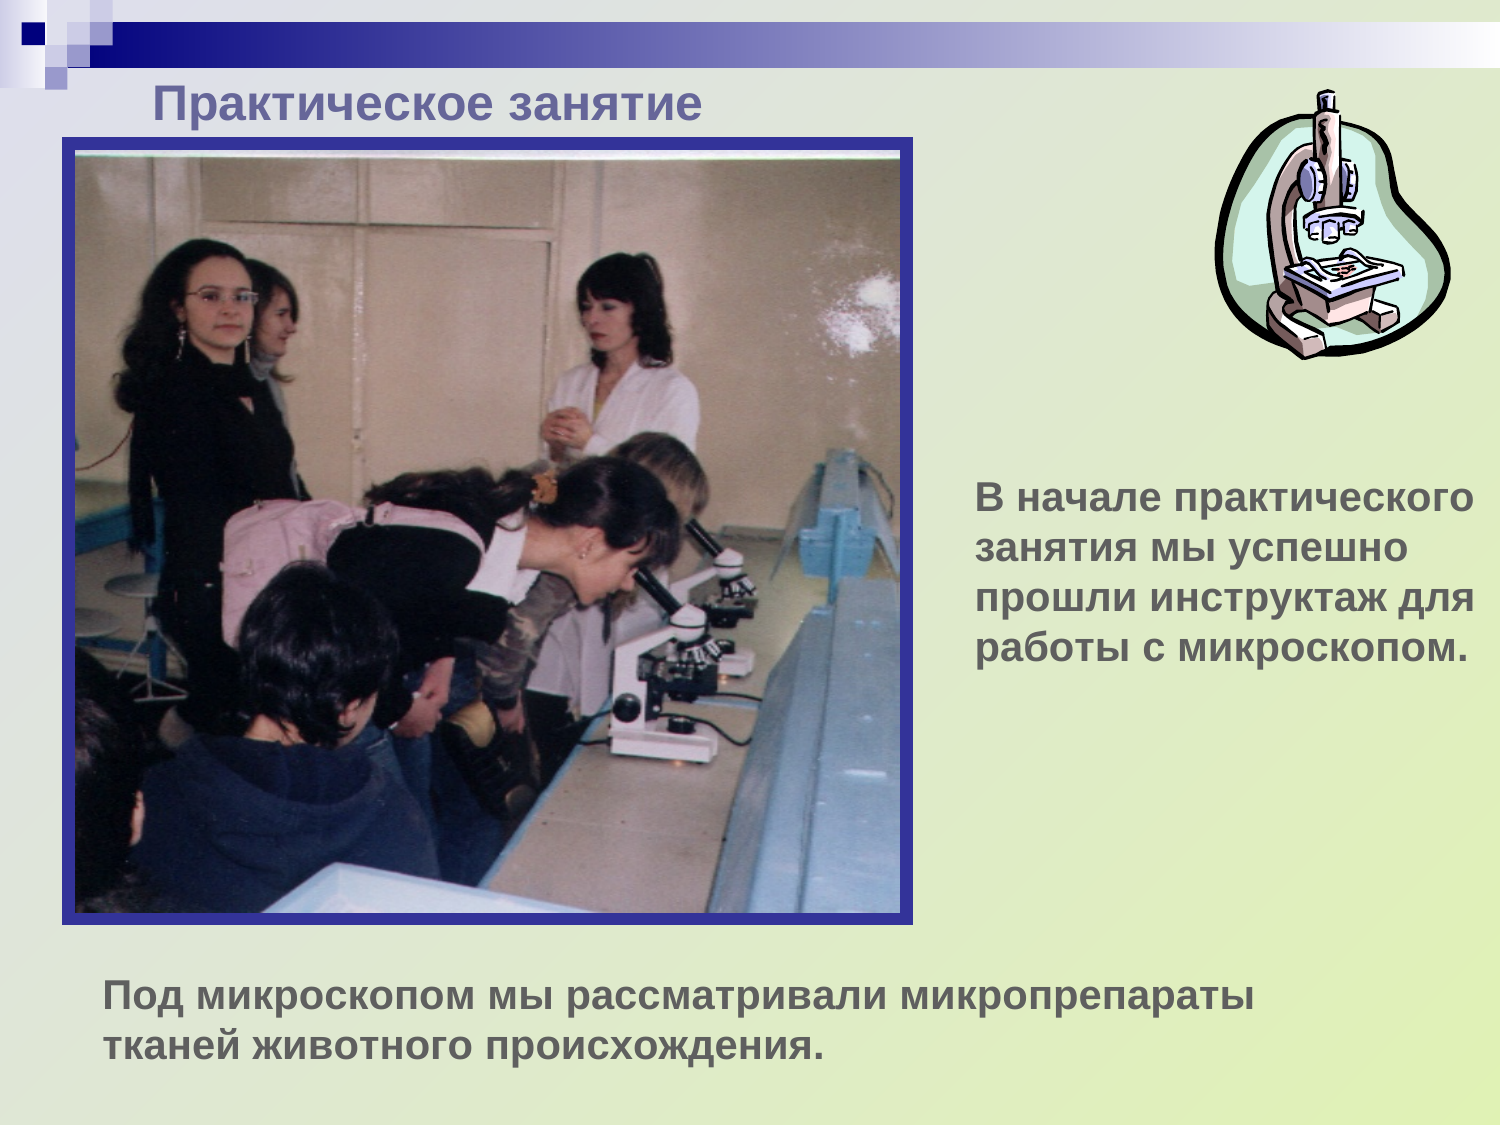

Практическое занятие
В начале практического занятия мы успешно прошли инструктаж для работы с микроскопом.
Под микроскопом мы рассматривали микропрепараты тканей животного происхождения.